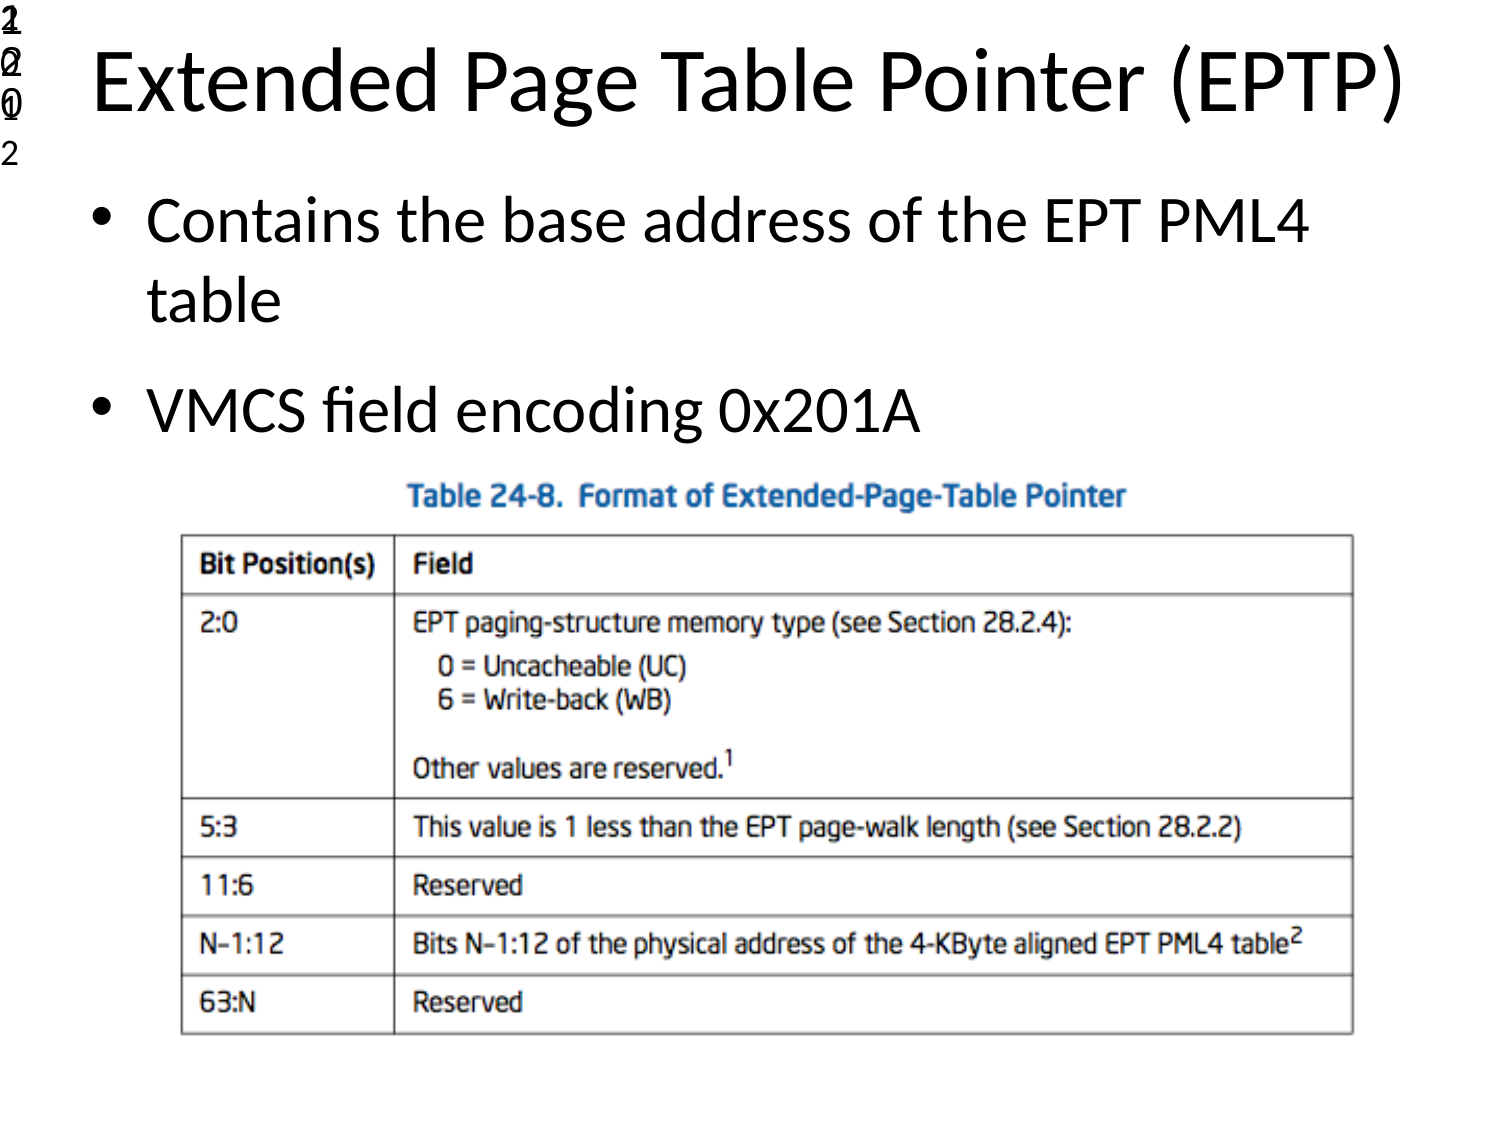

2012
# Extended Page Table Pointer (EPTP)
Contains the base address of the EPT PML4 table
VMCS field encoding 0x201A